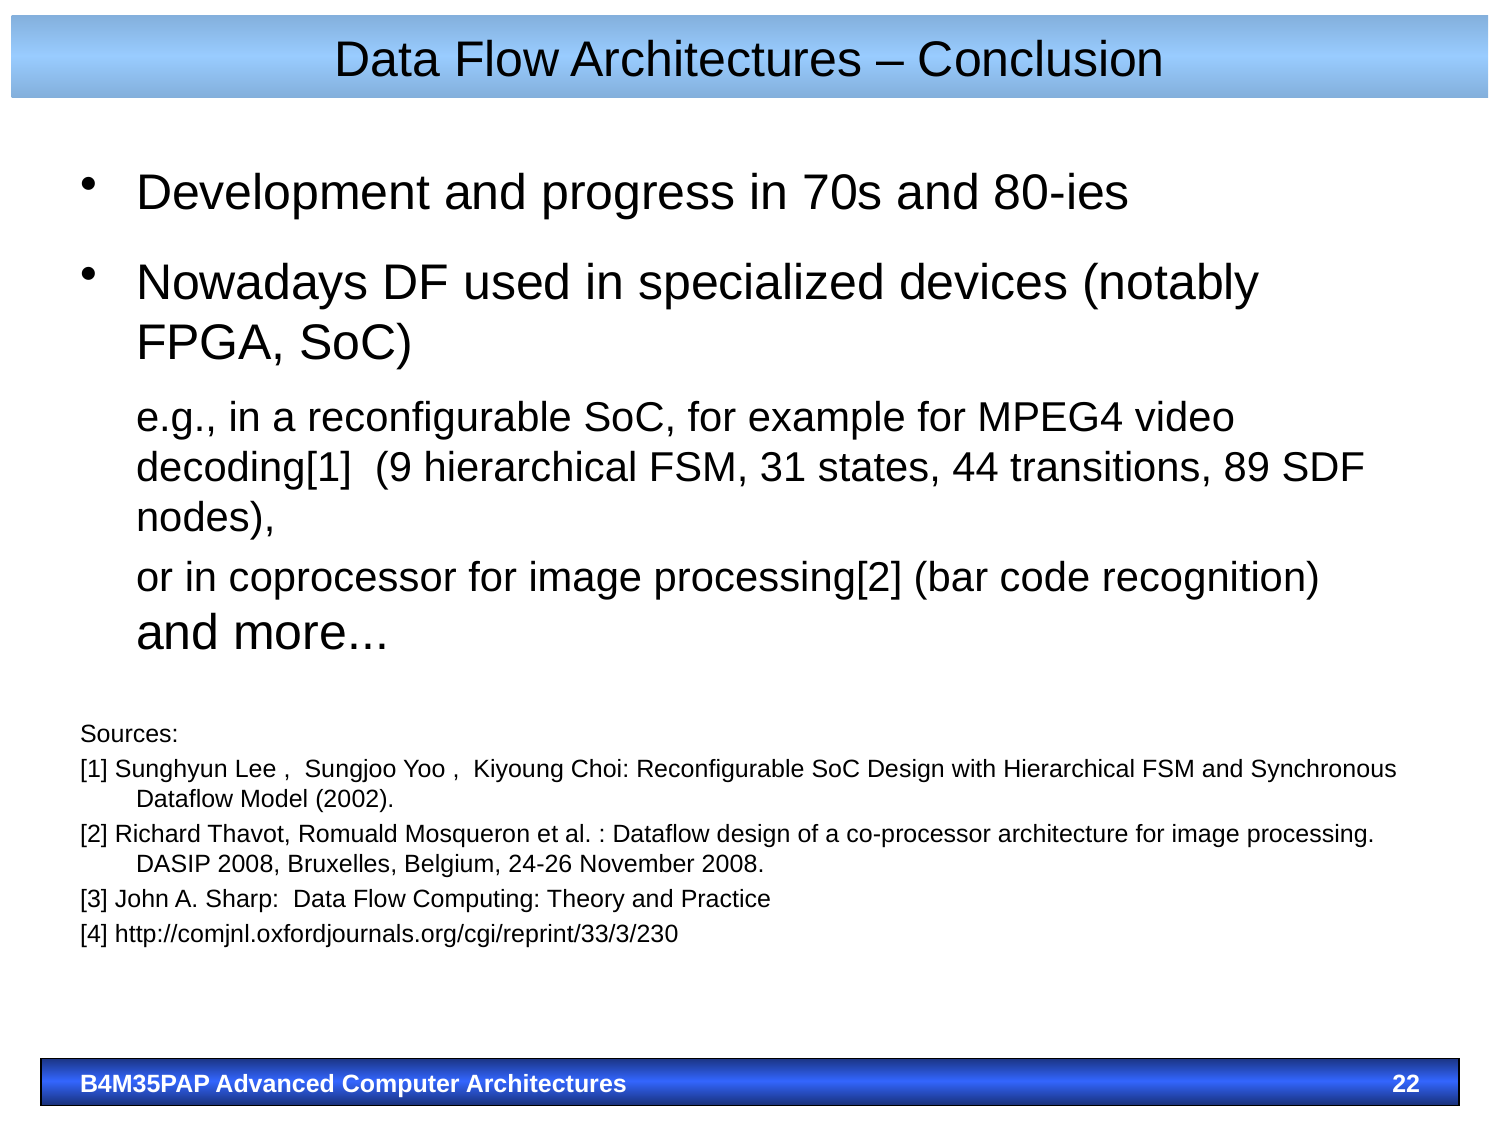

# Data Flow Architectures – Conclusion
Development and progress in 70s and 80-ies
Nowadays DF used in specialized devices (notably FPGA, SoC)
e.g., in a reconfigurable SoC, for example for MPEG4 video decoding[1] (9 hierarchical FSM, 31 states, 44 transitions, 89 SDF nodes),
or in coprocessor for image processing[2] (bar code recognition)
and more...
Sources:
[1] Sunghyun Lee ,  Sungjoo Yoo ,  Kiyoung Choi: Reconfigurable SoC Design with Hierarchical FSM and Synchronous Dataflow Model (2002).
[2] Richard Thavot, Romuald Mosqueron et al. : Dataflow design of a co-processor architecture for image processing. DASIP 2008, Bruxelles, Belgium, 24-26 November 2008.
[3] John A. Sharp: Data Flow Computing: Theory and Practice
[4] http://comjnl.oxfordjournals.org/cgi/reprint/33/3/230